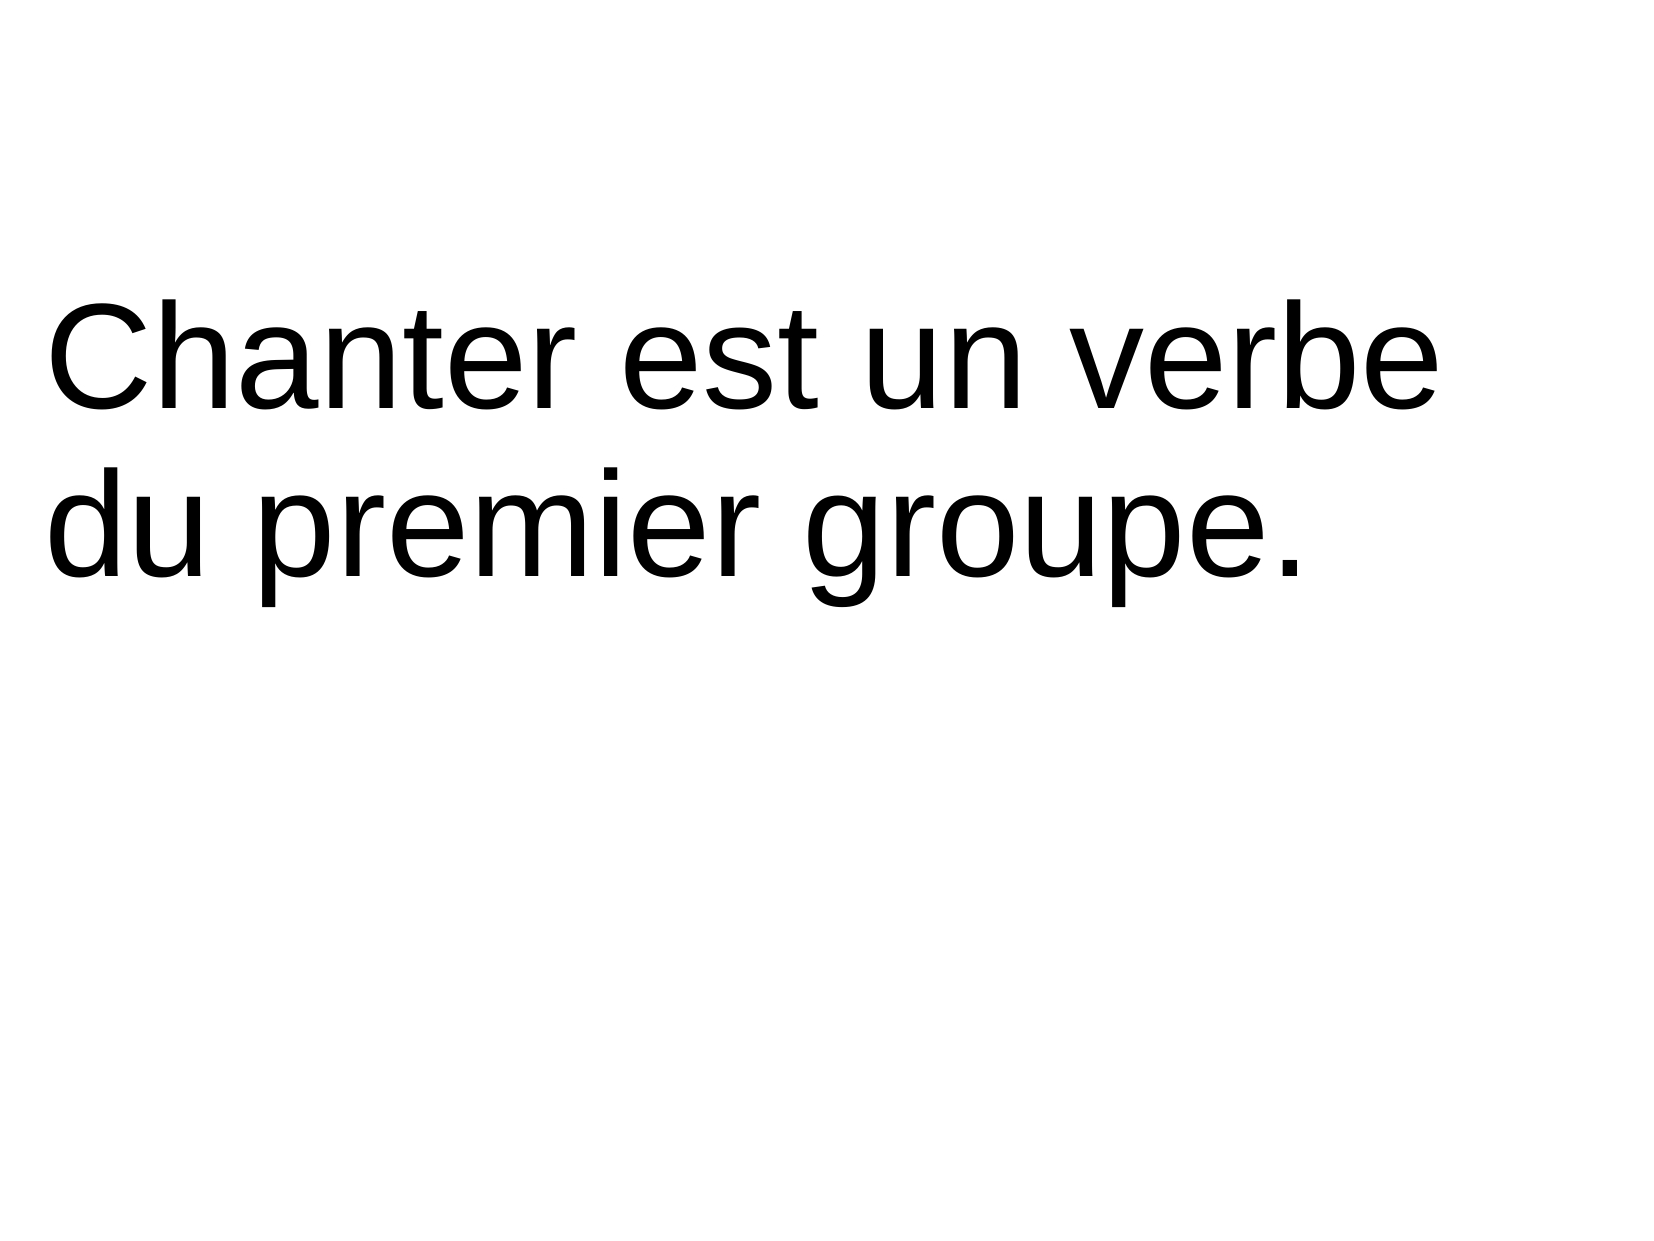

Chanter est un verbe du premier groupe.